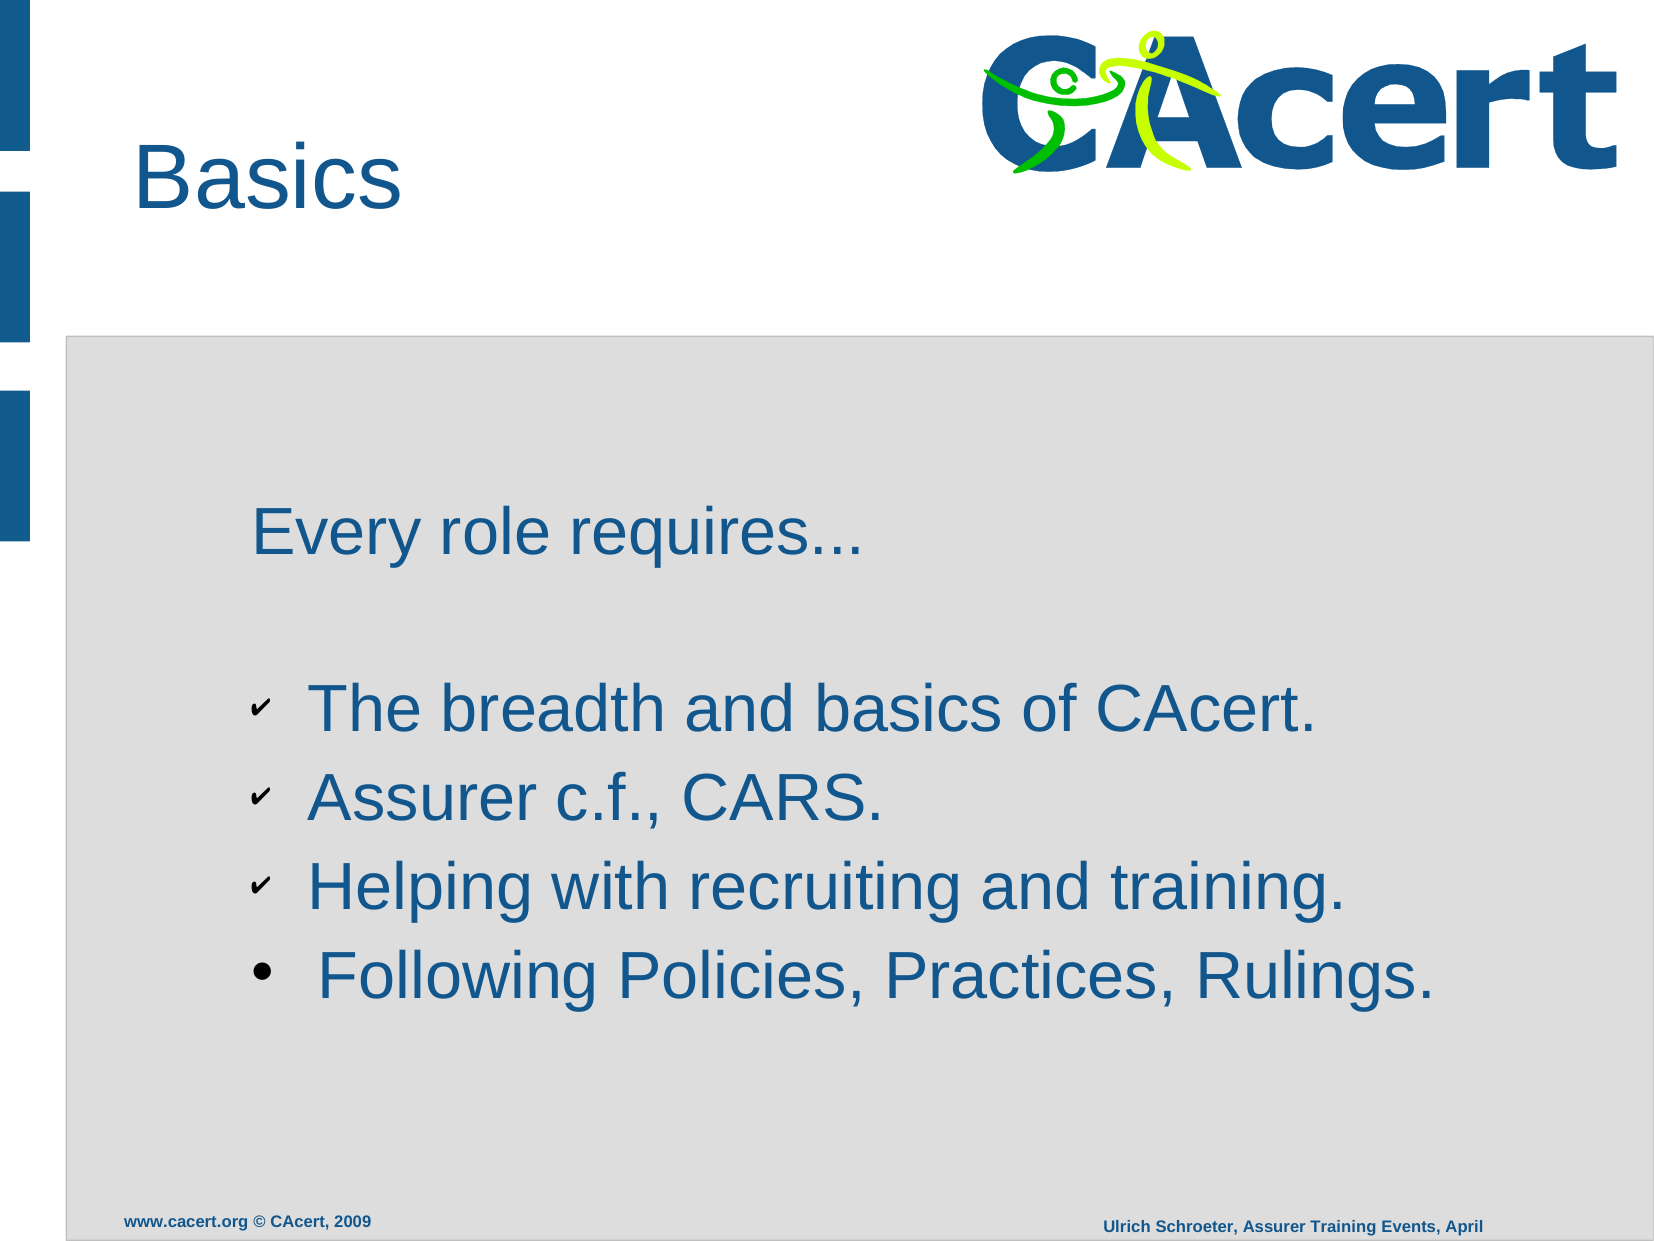

Basics
Every role requires...
 The breadth and basics of CAcert.
 Assurer c.f., CARS.
 Helping with recruiting and training.
 Following Policies, Practices, Rulings.